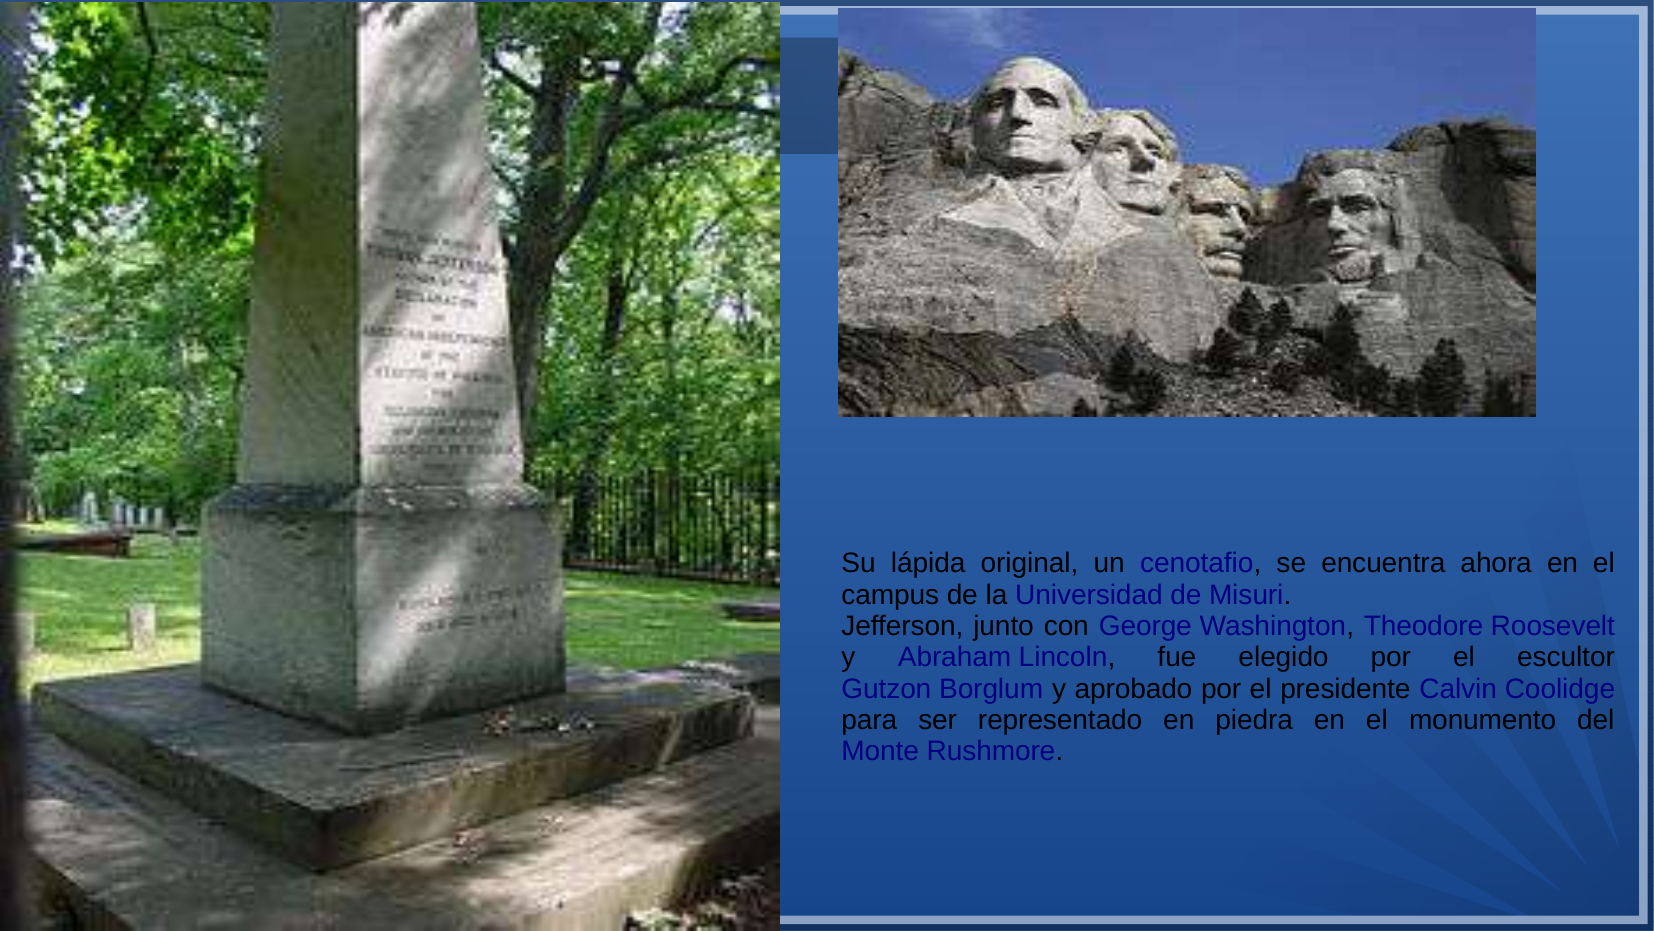

Su lápida original, un cenotafio, se encuentra ahora en el campus de la Universidad de Misuri.
Jefferson, junto con George Washington, Theodore Roosevelt y Abraham Lincoln, fue elegido por el escultor Gutzon Borglum y aprobado por el presidente Calvin Coolidge para ser representado en piedra en el monumento del Monte Rushmore.